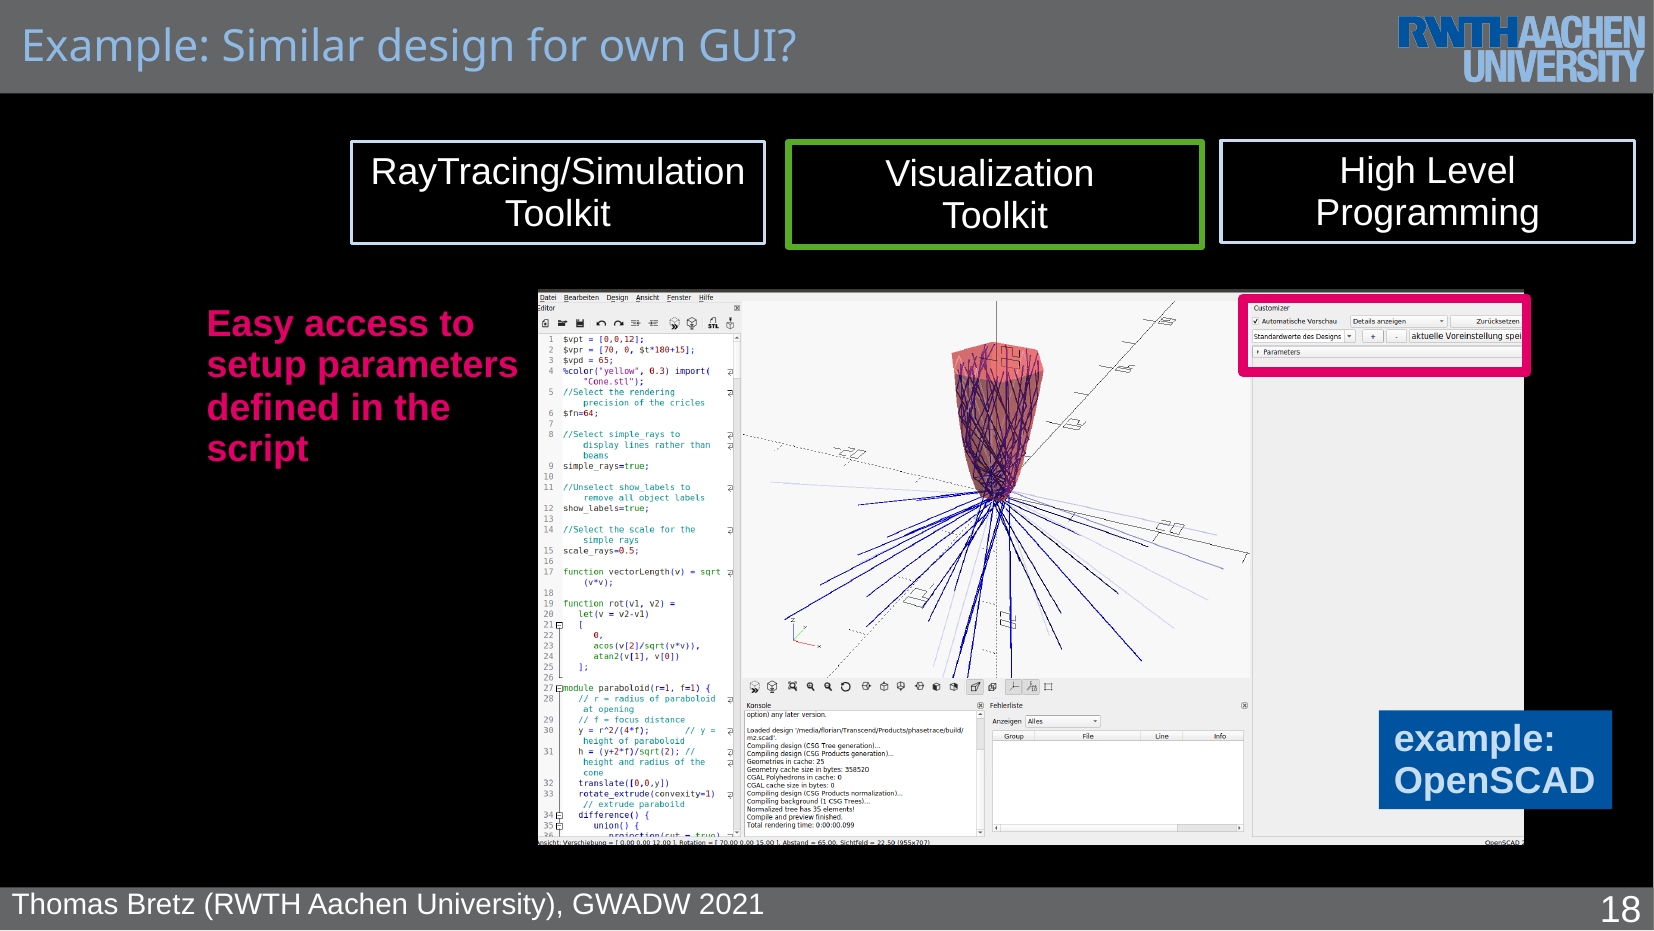

# Example: Similar design for own GUI?
High Level
Programming
RayTracing/Simulation
Toolkit
Visualization
Toolkit
Easy access to
setup parameters
defined in the script
example:
OpenSCAD
Thomas Bretz (RWTH Aachen University), GWADW 2021
18